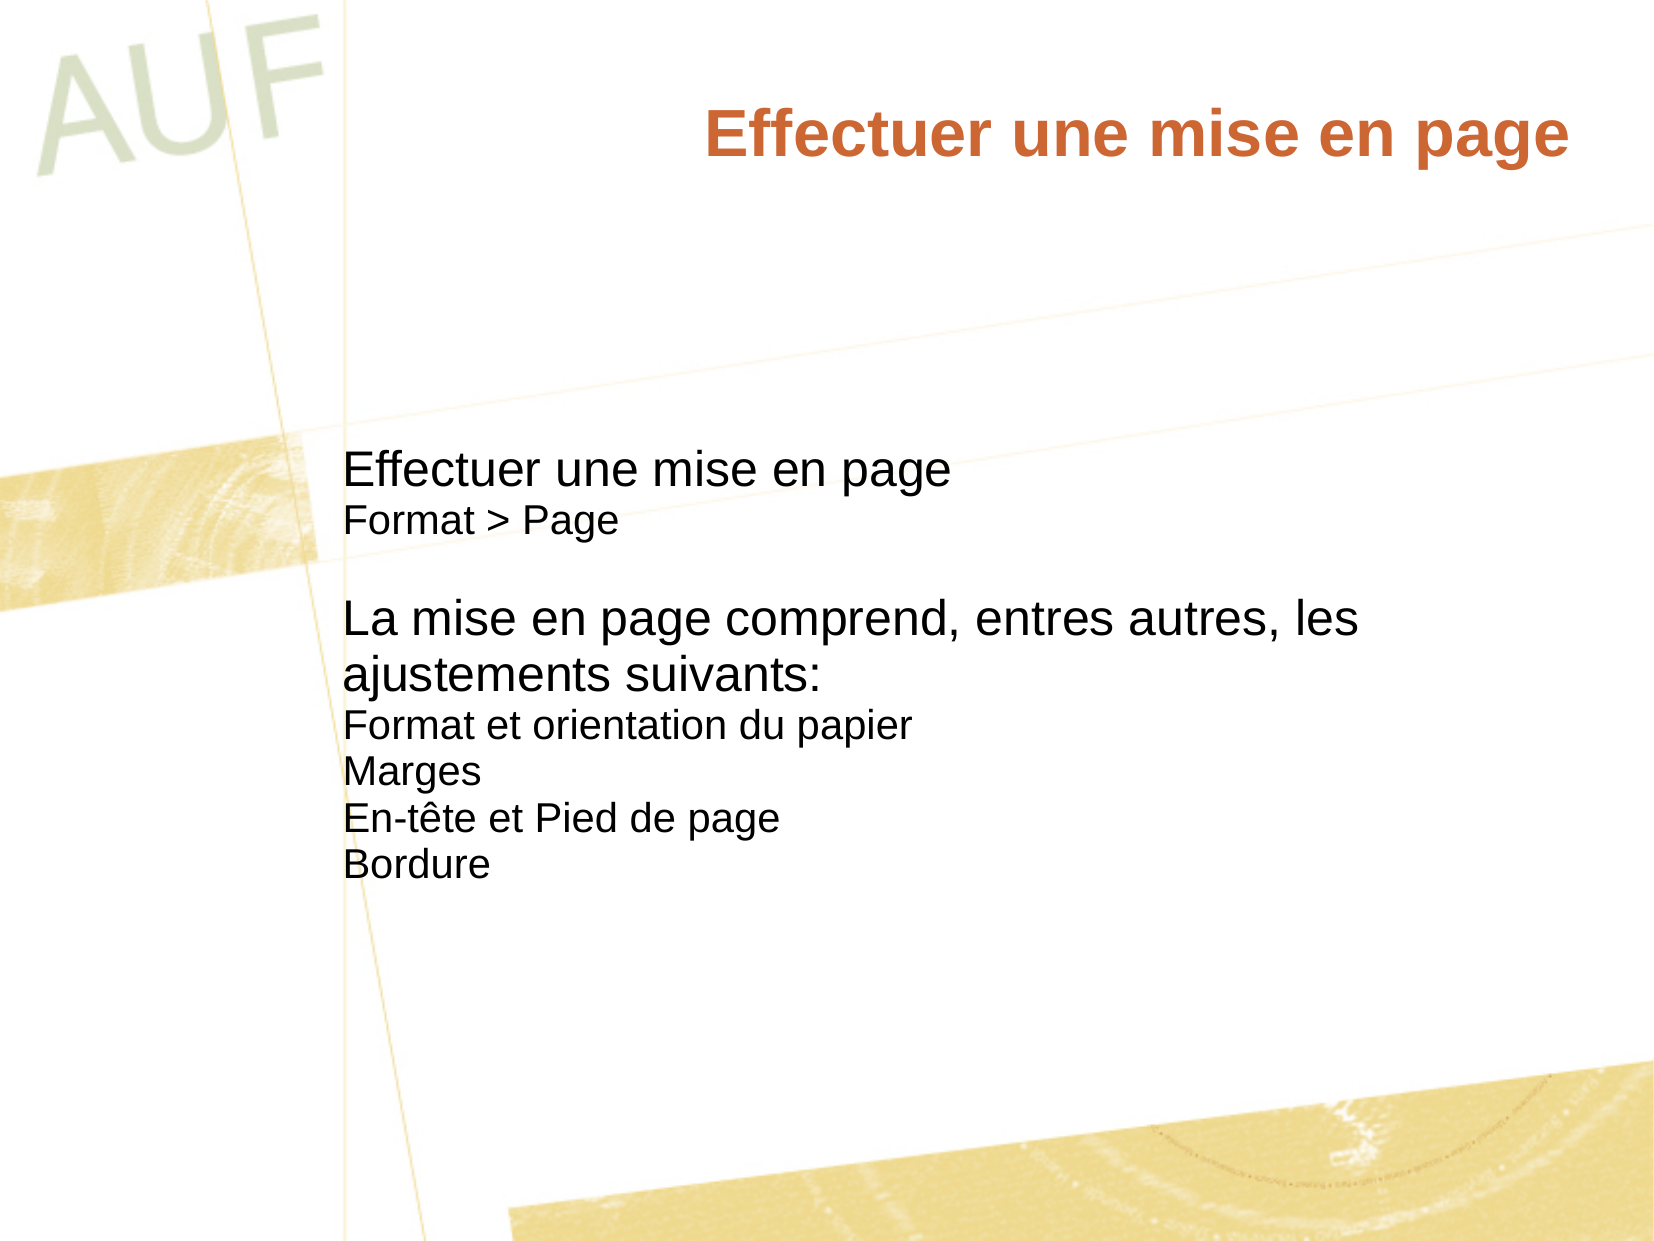

# Effectuer une mise en page
Effectuer une mise en page
Format > Page
La mise en page comprend, entres autres, les ajustements suivants:
Format et orientation du papier
Marges
En-tête et Pied de page
Bordure